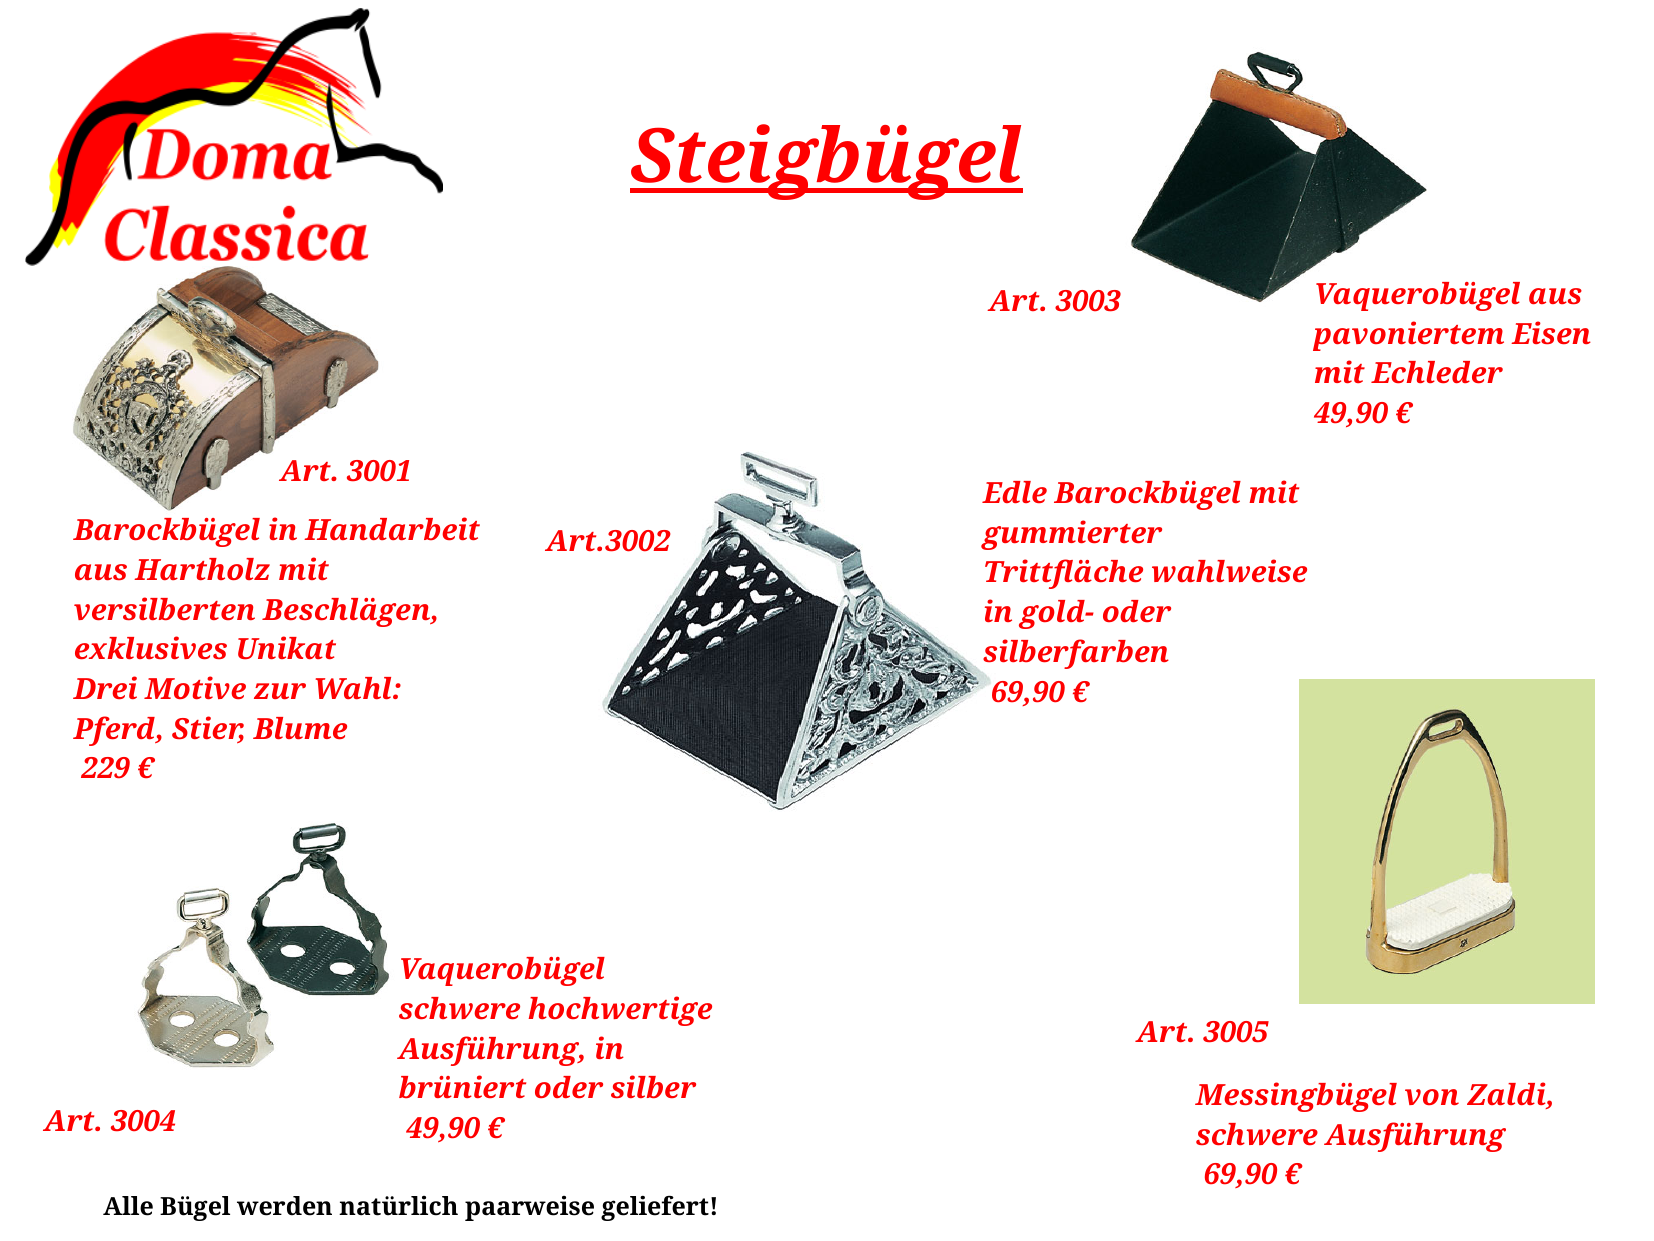

# Steigbügel
Vaquerobügel aus pavoniertem Eisen mit Echleder
49,90 €
Art. 3003
Art. 3001
Edle Barockbügel mit gummierter Trittfläche wahlweise in gold- oder silberfarben
 69,90 €
Barockbügel in Handarbeit aus Hartholz mit versilberten Beschlägen, exklusives Unikat
Drei Motive zur Wahl: Pferd, Stier, Blume
 229 €
Art.3002
Vaquerobügel schwere hochwertige Ausführung, in brüniert oder silber
 49,90 €
Art. 3005
Messingbügel von Zaldi, schwere Ausführung
 69,90 €
Art. 3004
Alle Bügel werden natürlich paarweise geliefert!